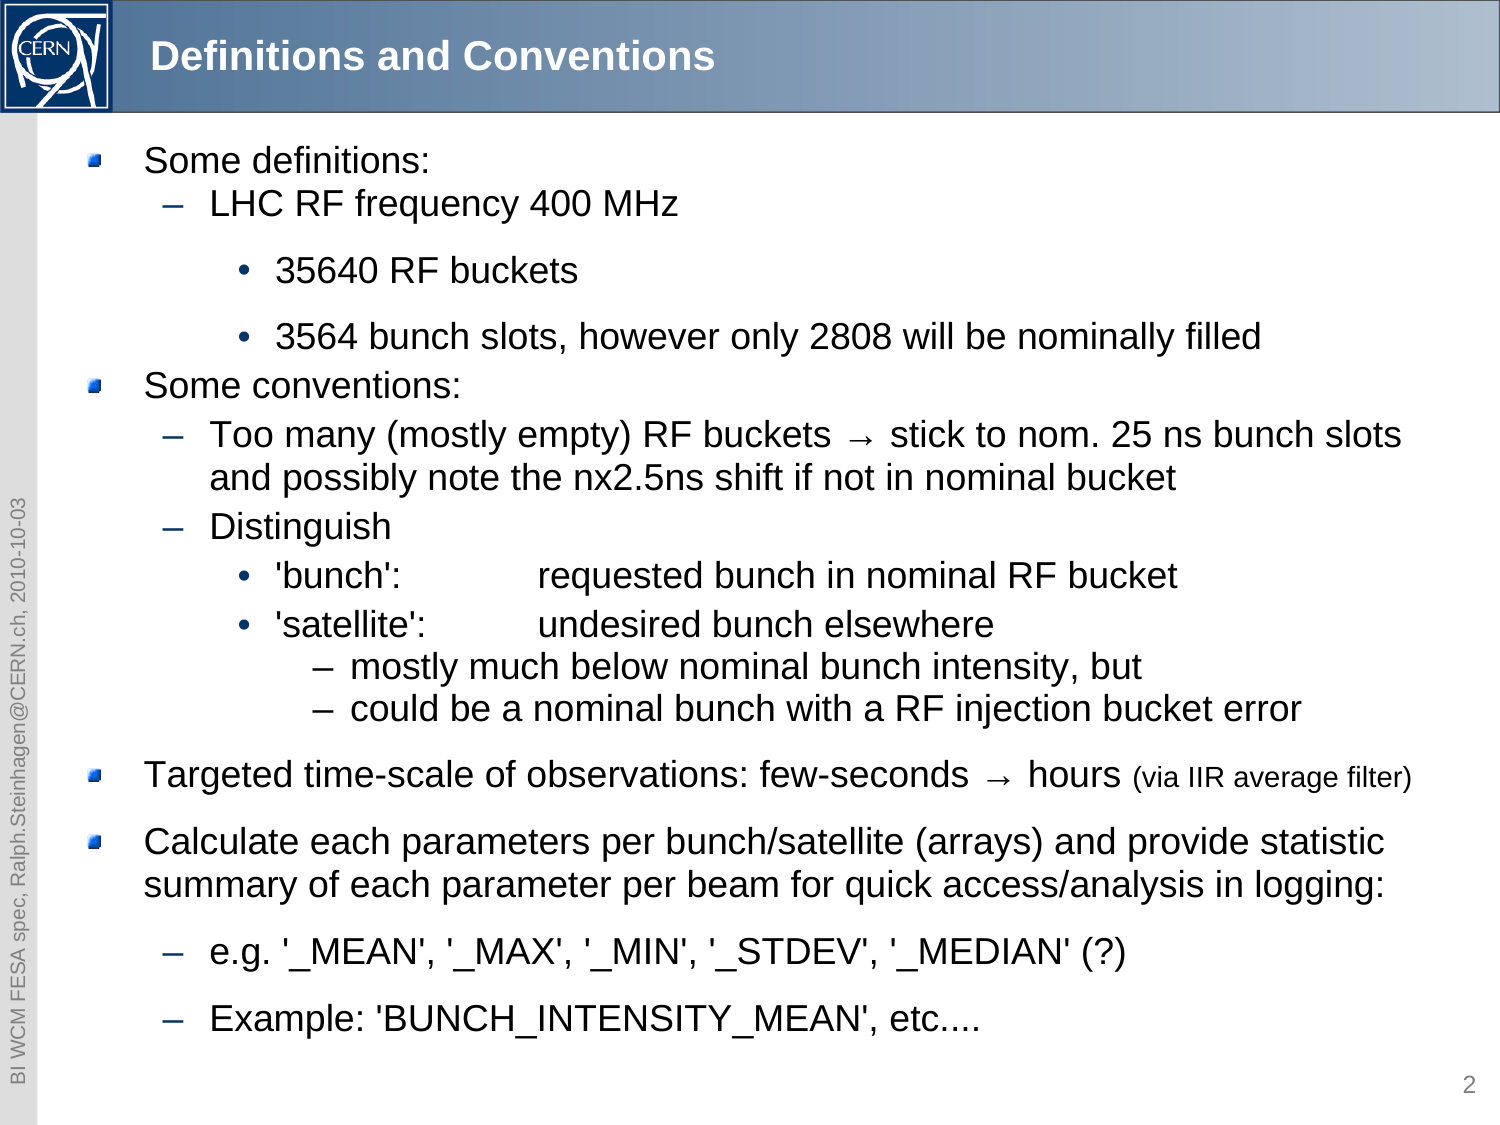

# Definitions and Conventions
Some definitions:
LHC RF frequency 400 MHz
35640 RF buckets
3564 bunch slots, however only 2808 will be nominally filled
Some conventions:
Too many (mostly empty) RF buckets → stick to nom. 25 ns bunch slots and possibly note the nx2.5ns shift if not in nominal bucket
Distinguish
'bunch':	requested bunch in nominal RF bucket
'satellite':	undesired bunch elsewhere
mostly much below nominal bunch intensity, but
could be a nominal bunch with a RF injection bucket error
Targeted time-scale of observations: few-seconds → hours (via IIR average filter)
Calculate each parameters per bunch/satellite (arrays) and provide statistic summary of each parameter per beam for quick access/analysis in logging:
e.g. '_MEAN', '_MAX', '_MIN', '_STDEV', '_MEDIAN' (?)
Example: 'BUNCH_INTENSITY_MEAN', etc....